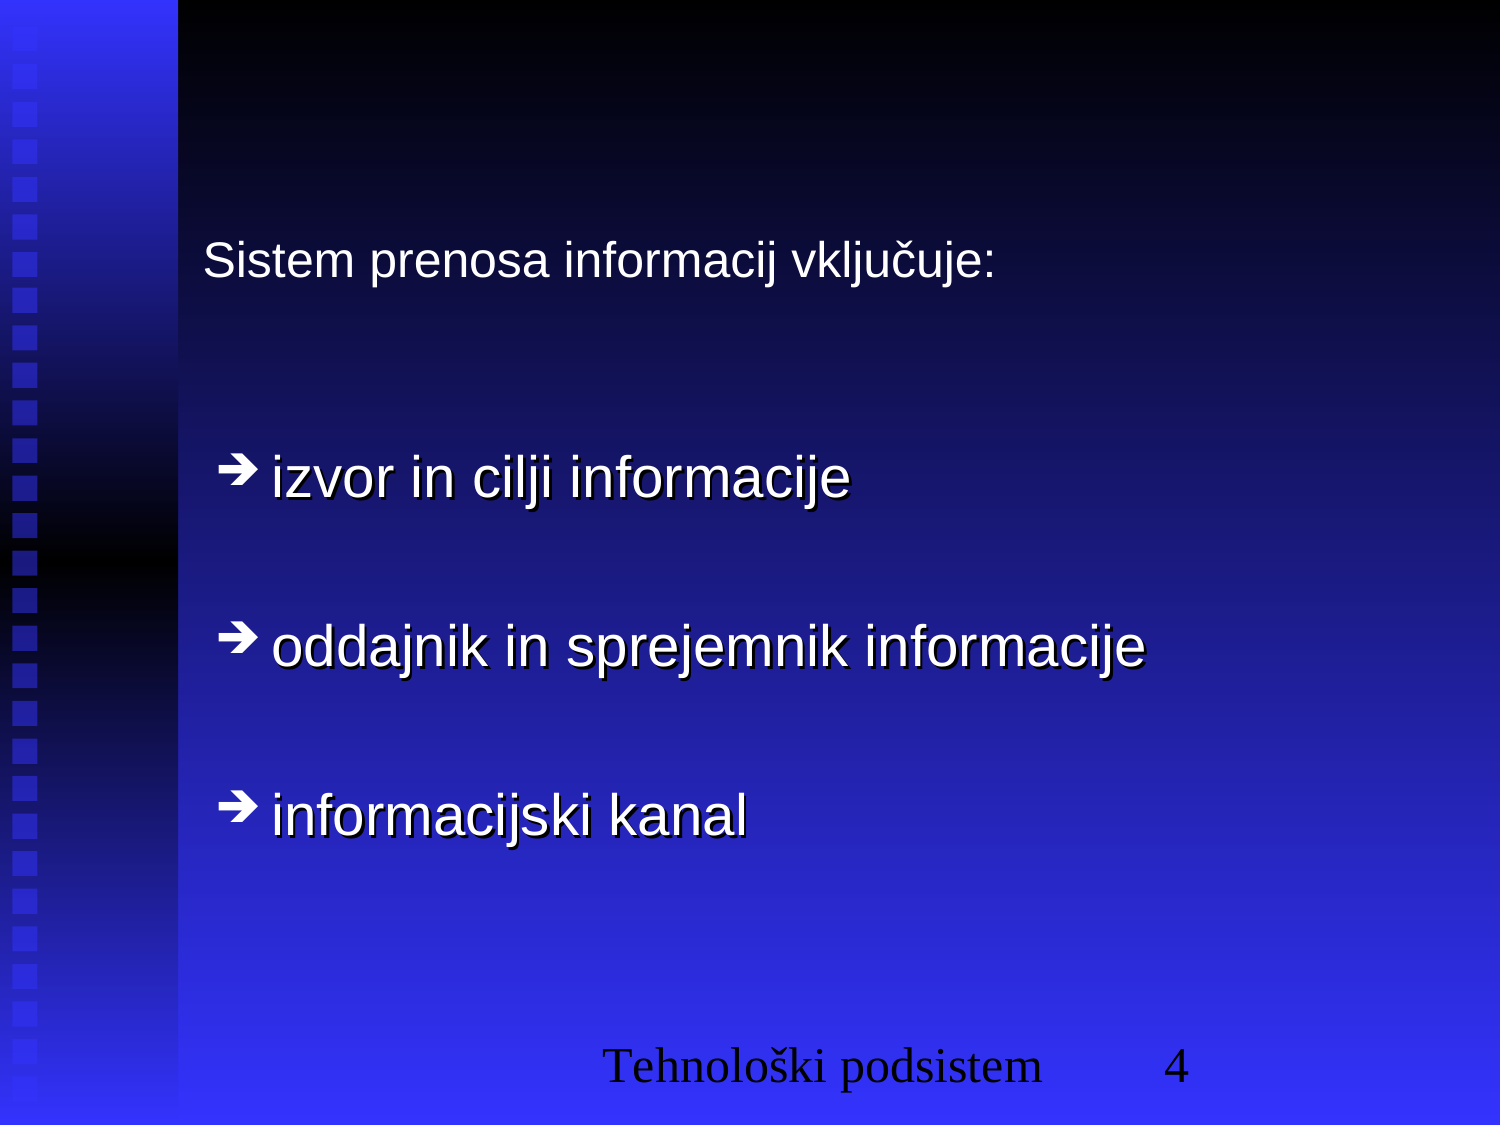

# Sistem prenosa informacij vključuje:
izvor in cilji informacije
oddajnik in sprejemnik informacije
informacijski kanal
Tehnološki podsistem
4